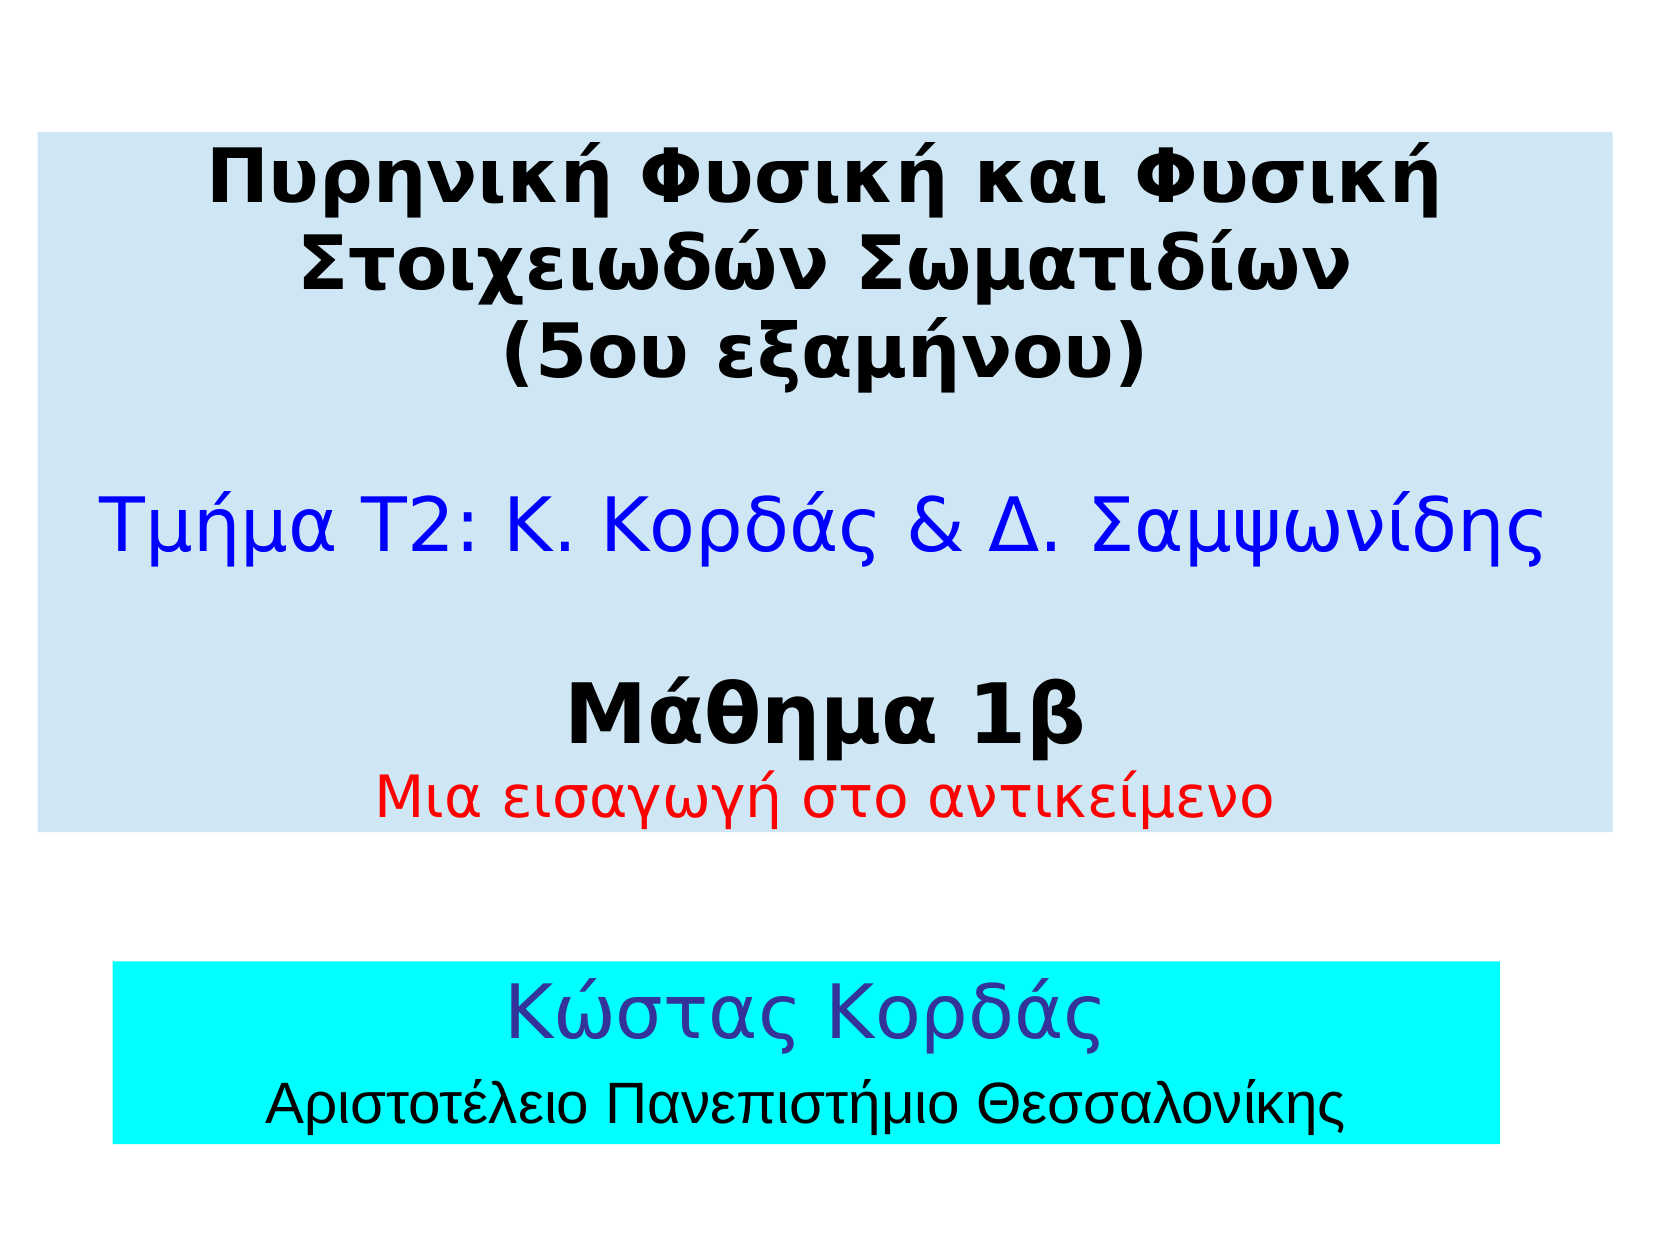

# Πυρηνική Φυσική και Φυσική Στοιχειωδών Σωματιδίων (5ου εξαμήνου) Τμήμα T2: Κ. Κορδάς & Δ. Σαμψωνίδης Μάθημα 1β Μια εισαγωγή στο αντικείμενο
Κώστας Κορδάς
Αριστοτέλειο Πανεπιστήμιο Θεσσαλονίκης